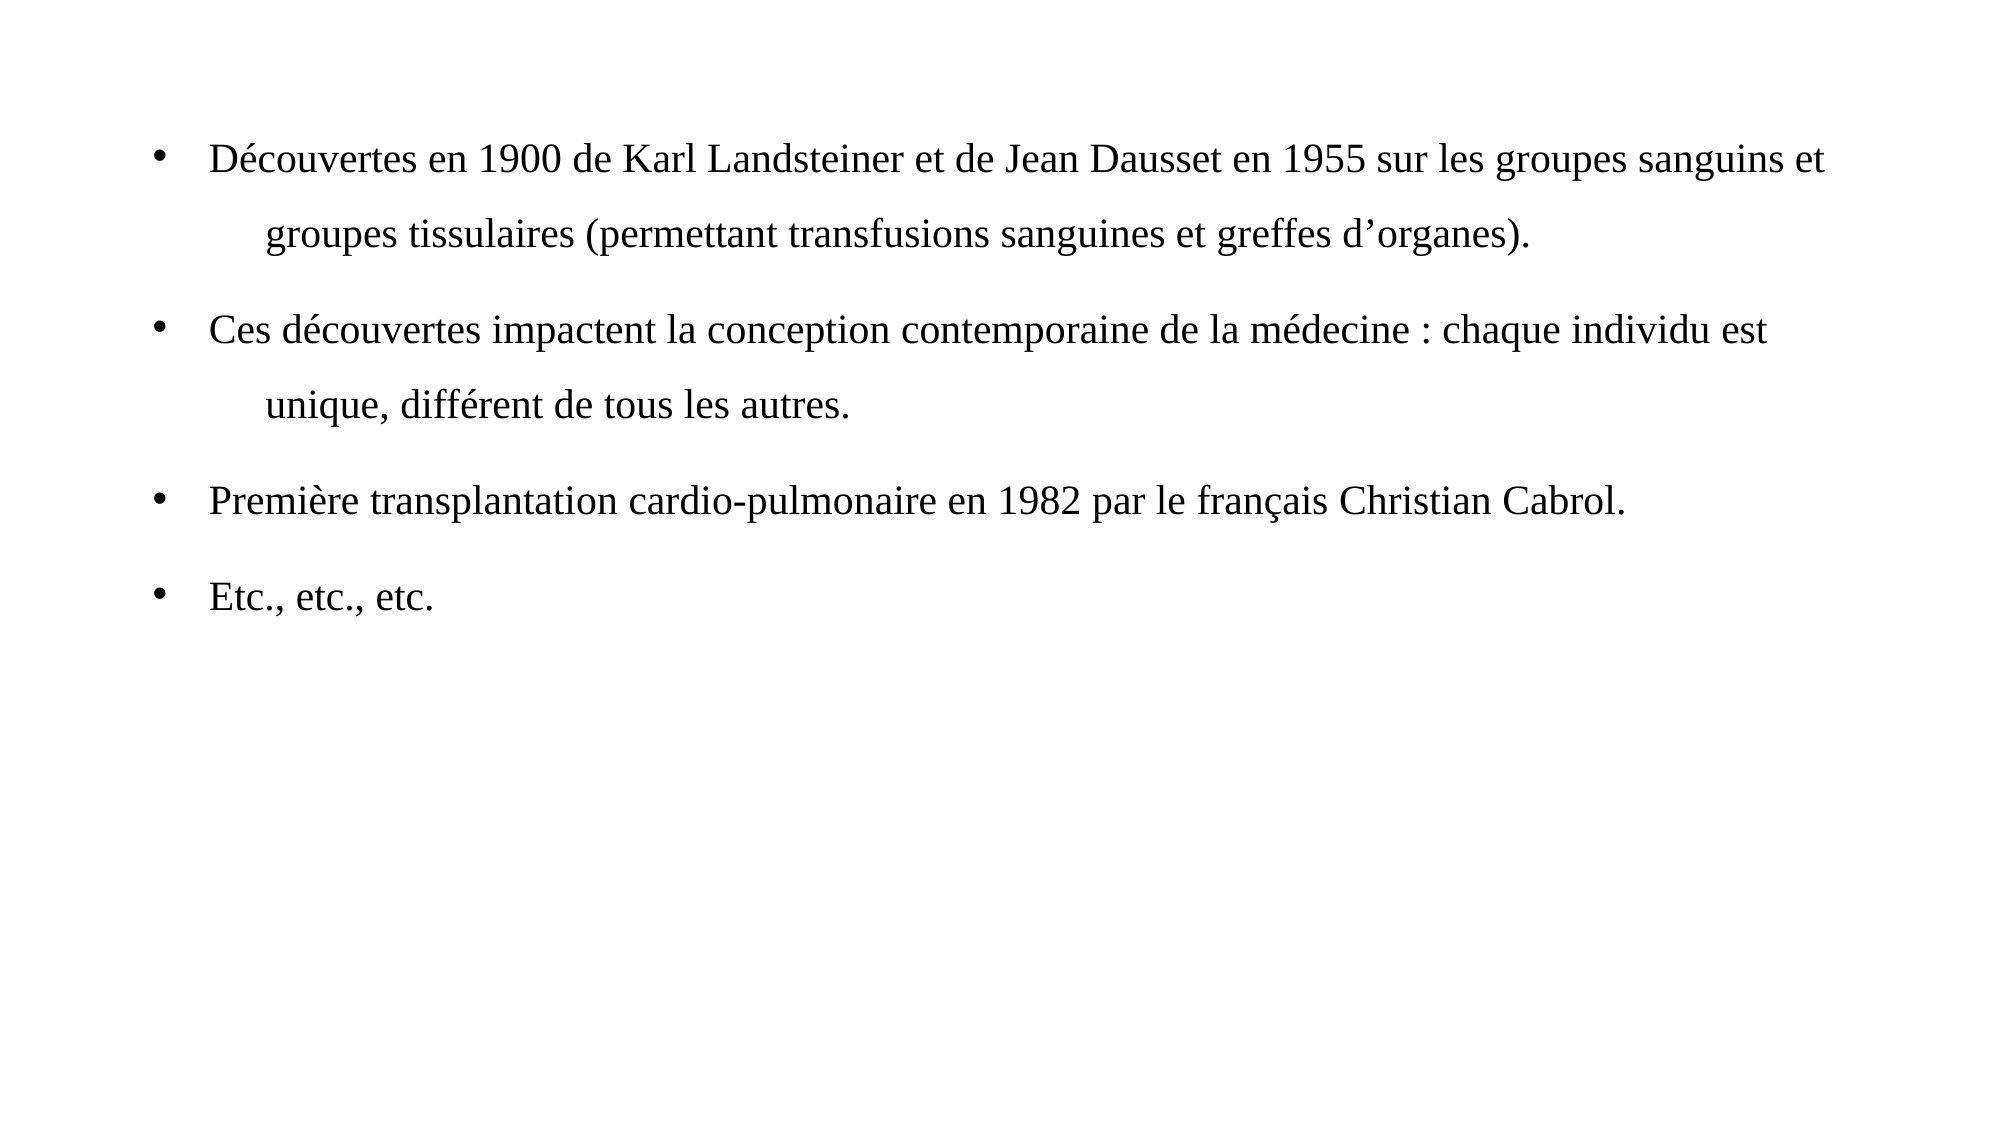

# Découvertes en 1900 de Karl Landsteiner et de Jean Dausset en 1955 sur les groupes sanguins et groupes tissulaires (permettant transfusions sanguines et greffes d’organes).
Ces découvertes impactent la conception contemporaine de la médecine : chaque individu est unique, différent de tous les autres.
Première transplantation cardio-pulmonaire en 1982 par le français Christian Cabrol.
Etc., etc., etc.